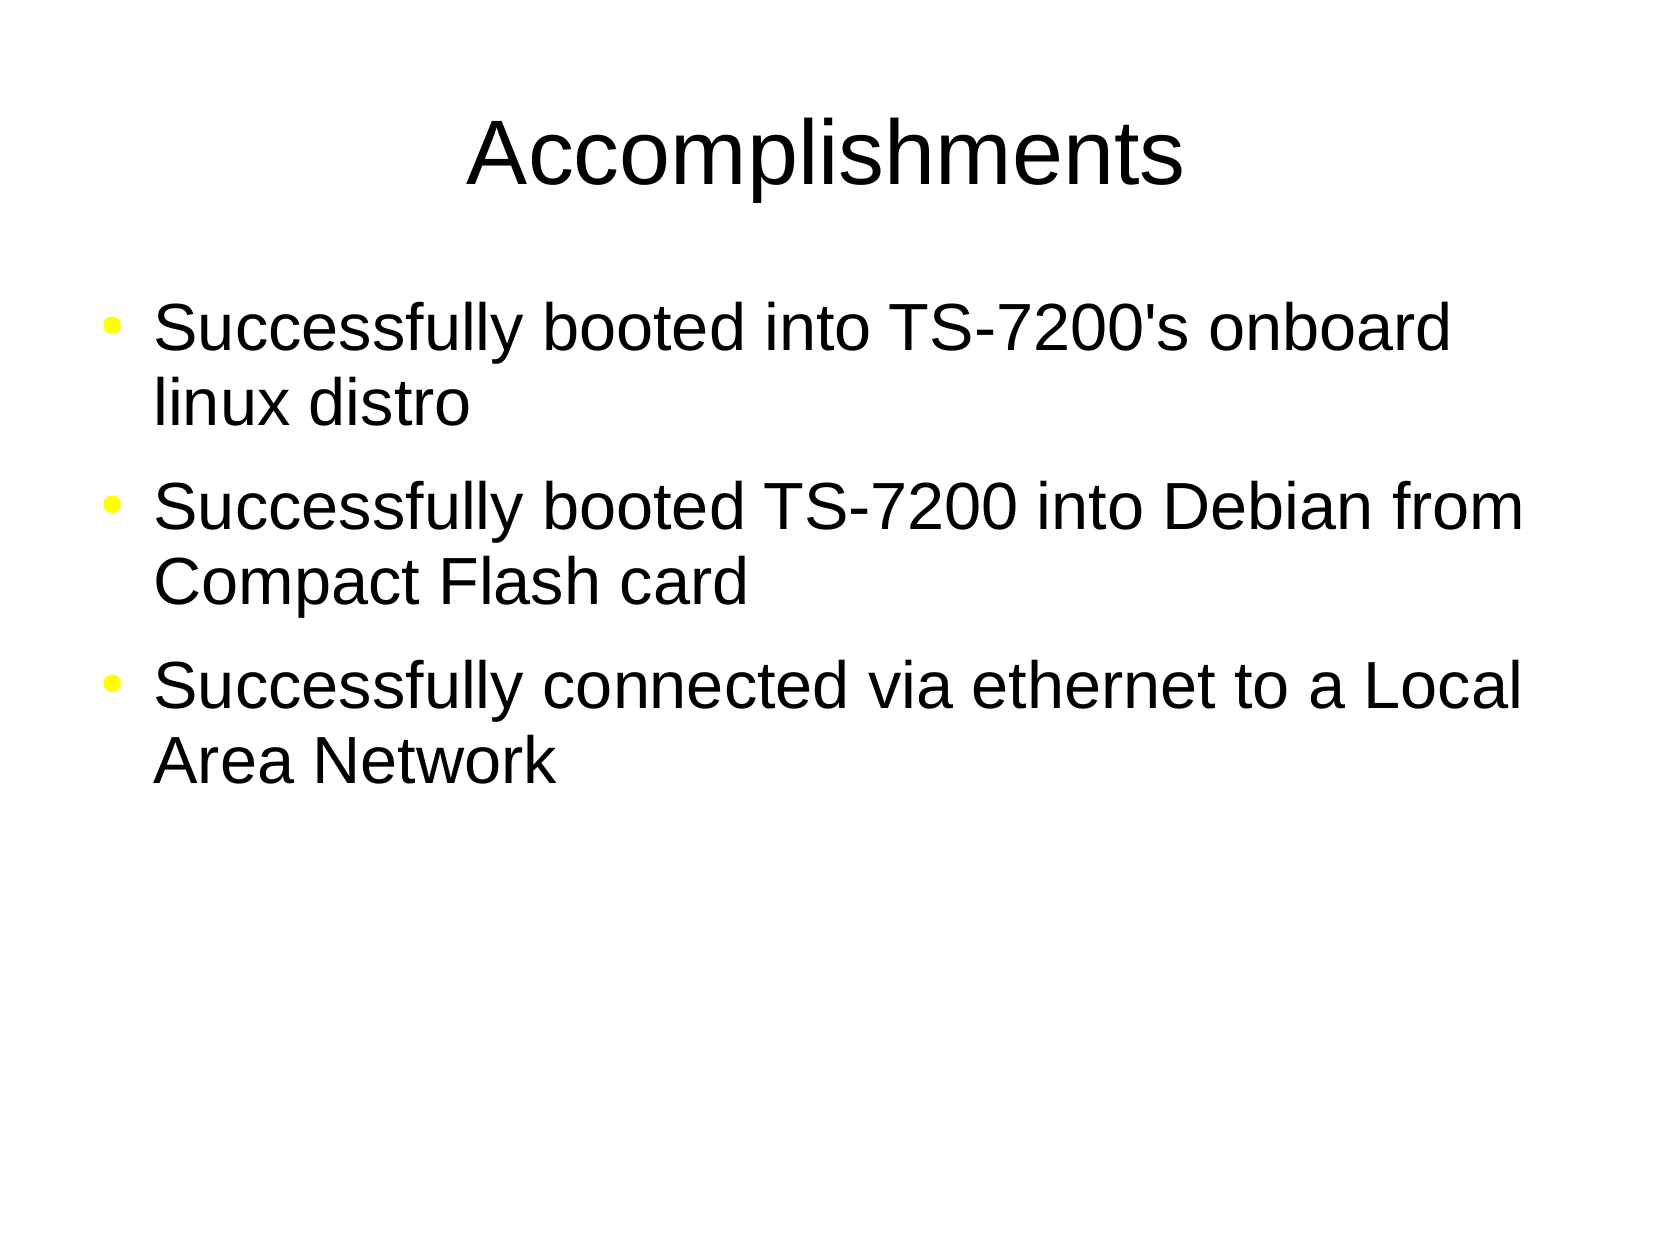

# Accomplishments
Successfully booted into TS-7200's onboard linux distro
Successfully booted TS-7200 into Debian from Compact Flash card
Successfully connected via ethernet to a Local Area Network